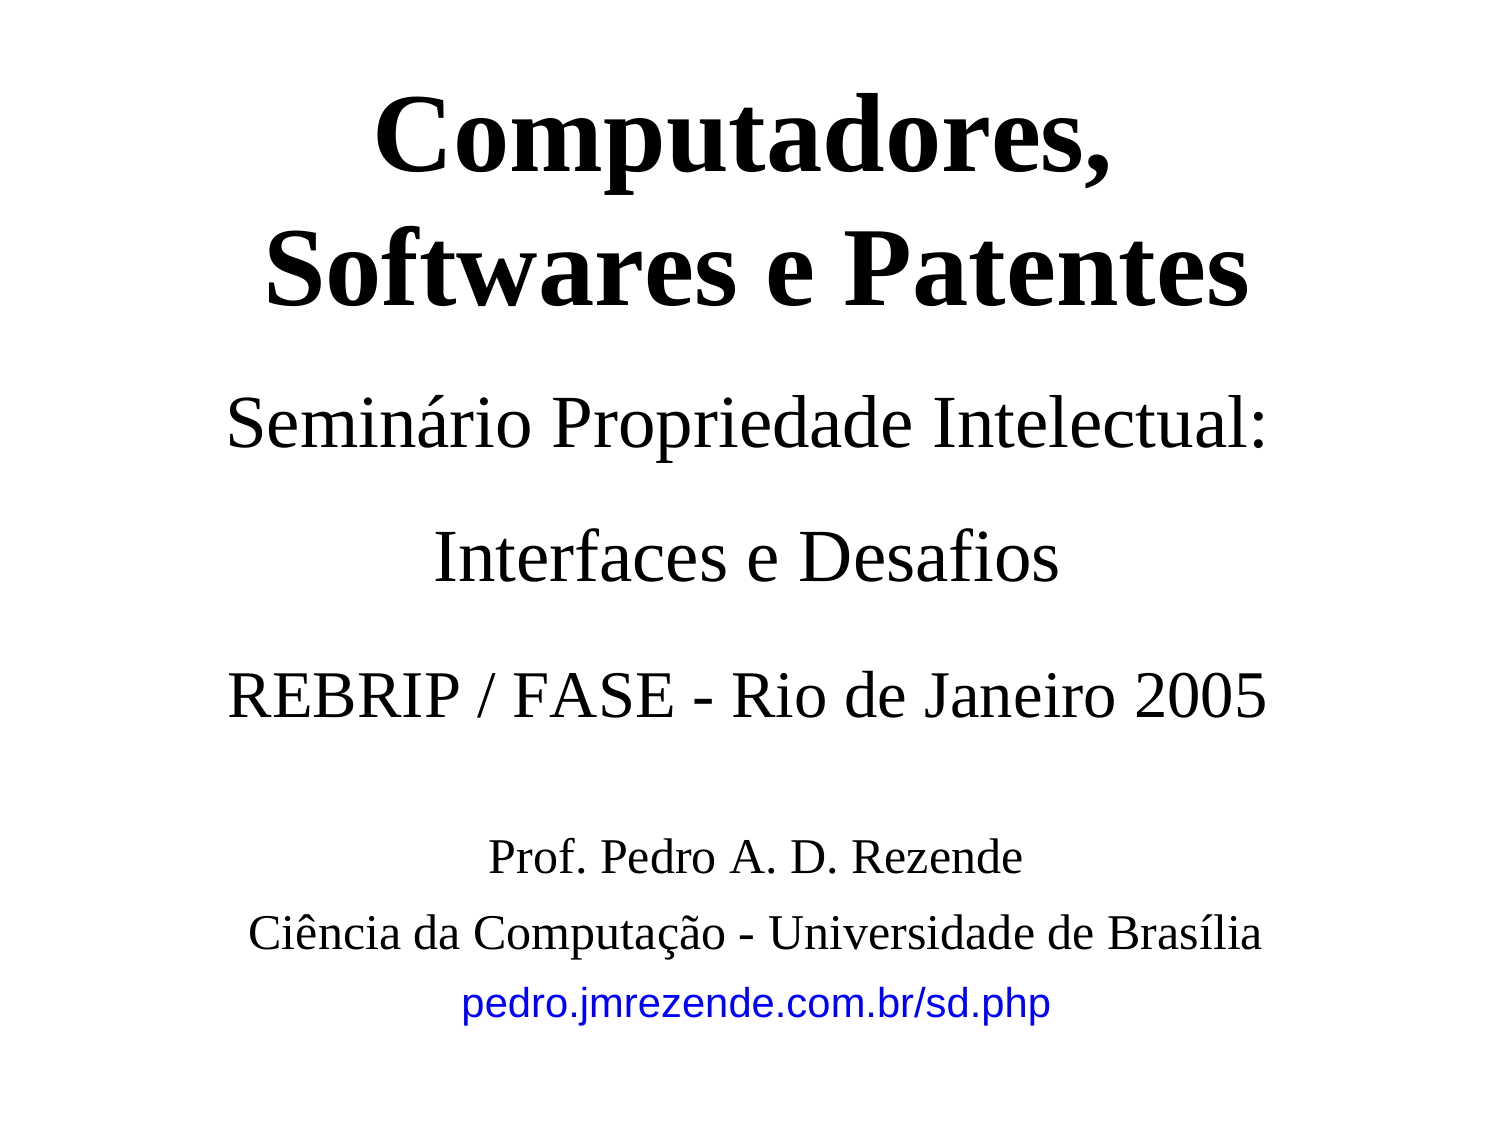

# Computadores, Softwares e Patentes Seminário Propriedade Intelectual: Interfaces e Desafios REBRIP / FASE - Rio de Janeiro 2005
Prof. Pedro A. D. Rezende
Ciência da Computação - Universidade de Brasília
pedro.jmrezende.com.br/sd.php